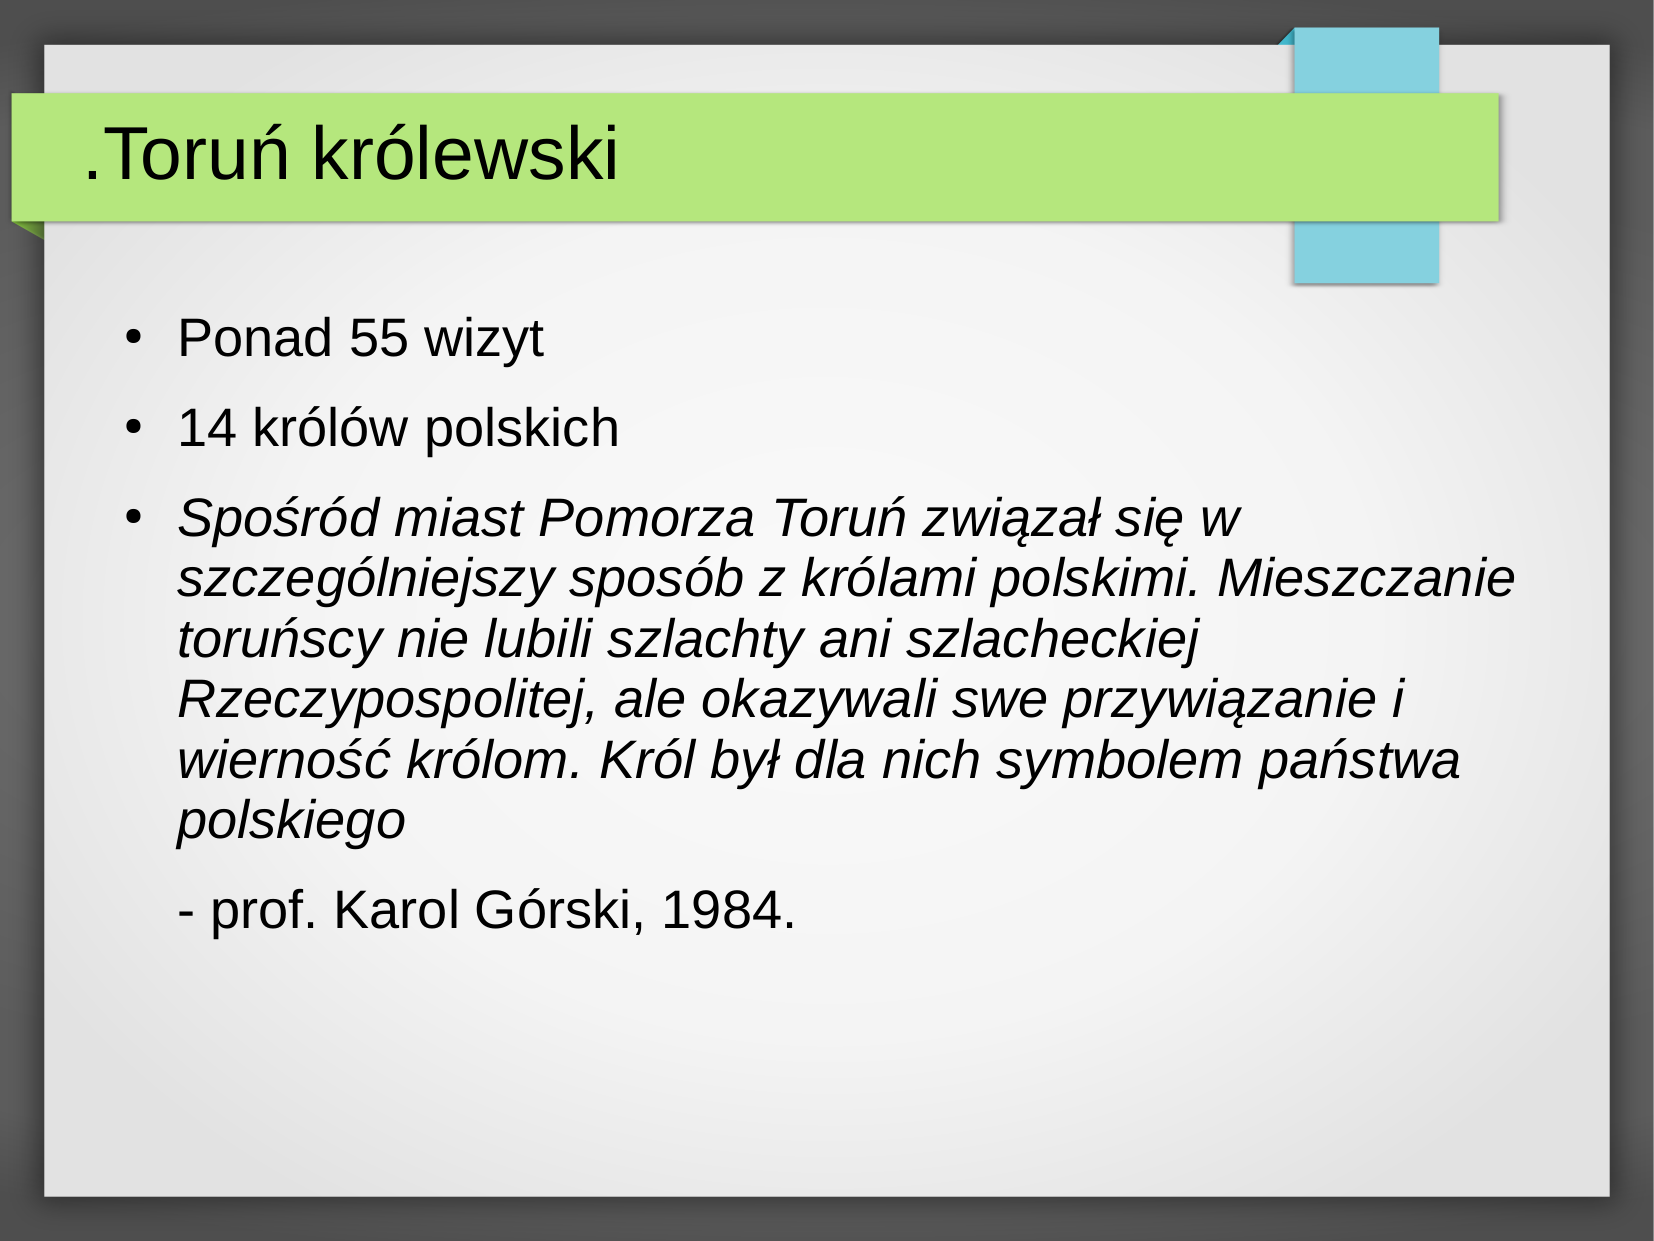

# .Toruń królewski
Ponad 55 wizyt
14 królów polskich
Spośród miast Pomorza Toruń związał się w szczególniejszy sposób z królami polskimi. Mieszczanie toruńscy nie lubili szlachty ani szlacheckiej Rzeczypospolitej, ale okazywali swe przywiązanie i wierność królom. Król był dla nich symbolem państwa polskiego
- prof. Karol Górski, 1984.